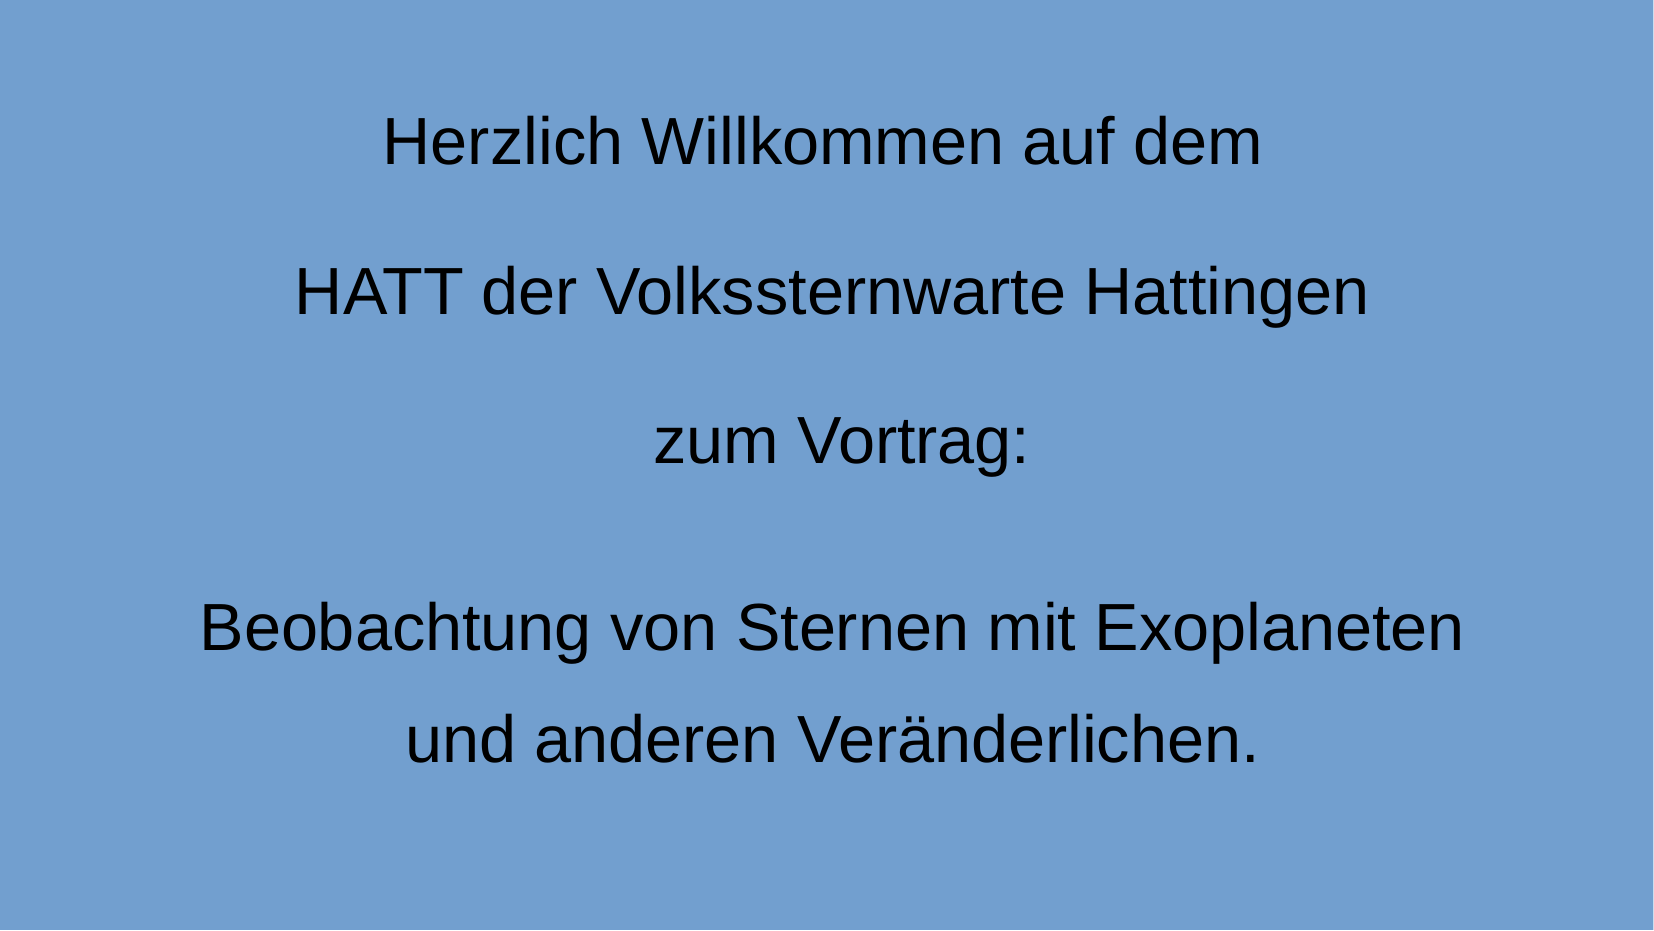

Herzlich Willkommen auf dem
HATT der Volkssternwarte Hattingen
 zum Vortrag:
Beobachtung von Sternen mit Exoplaneten
und anderen Veränderlichen.